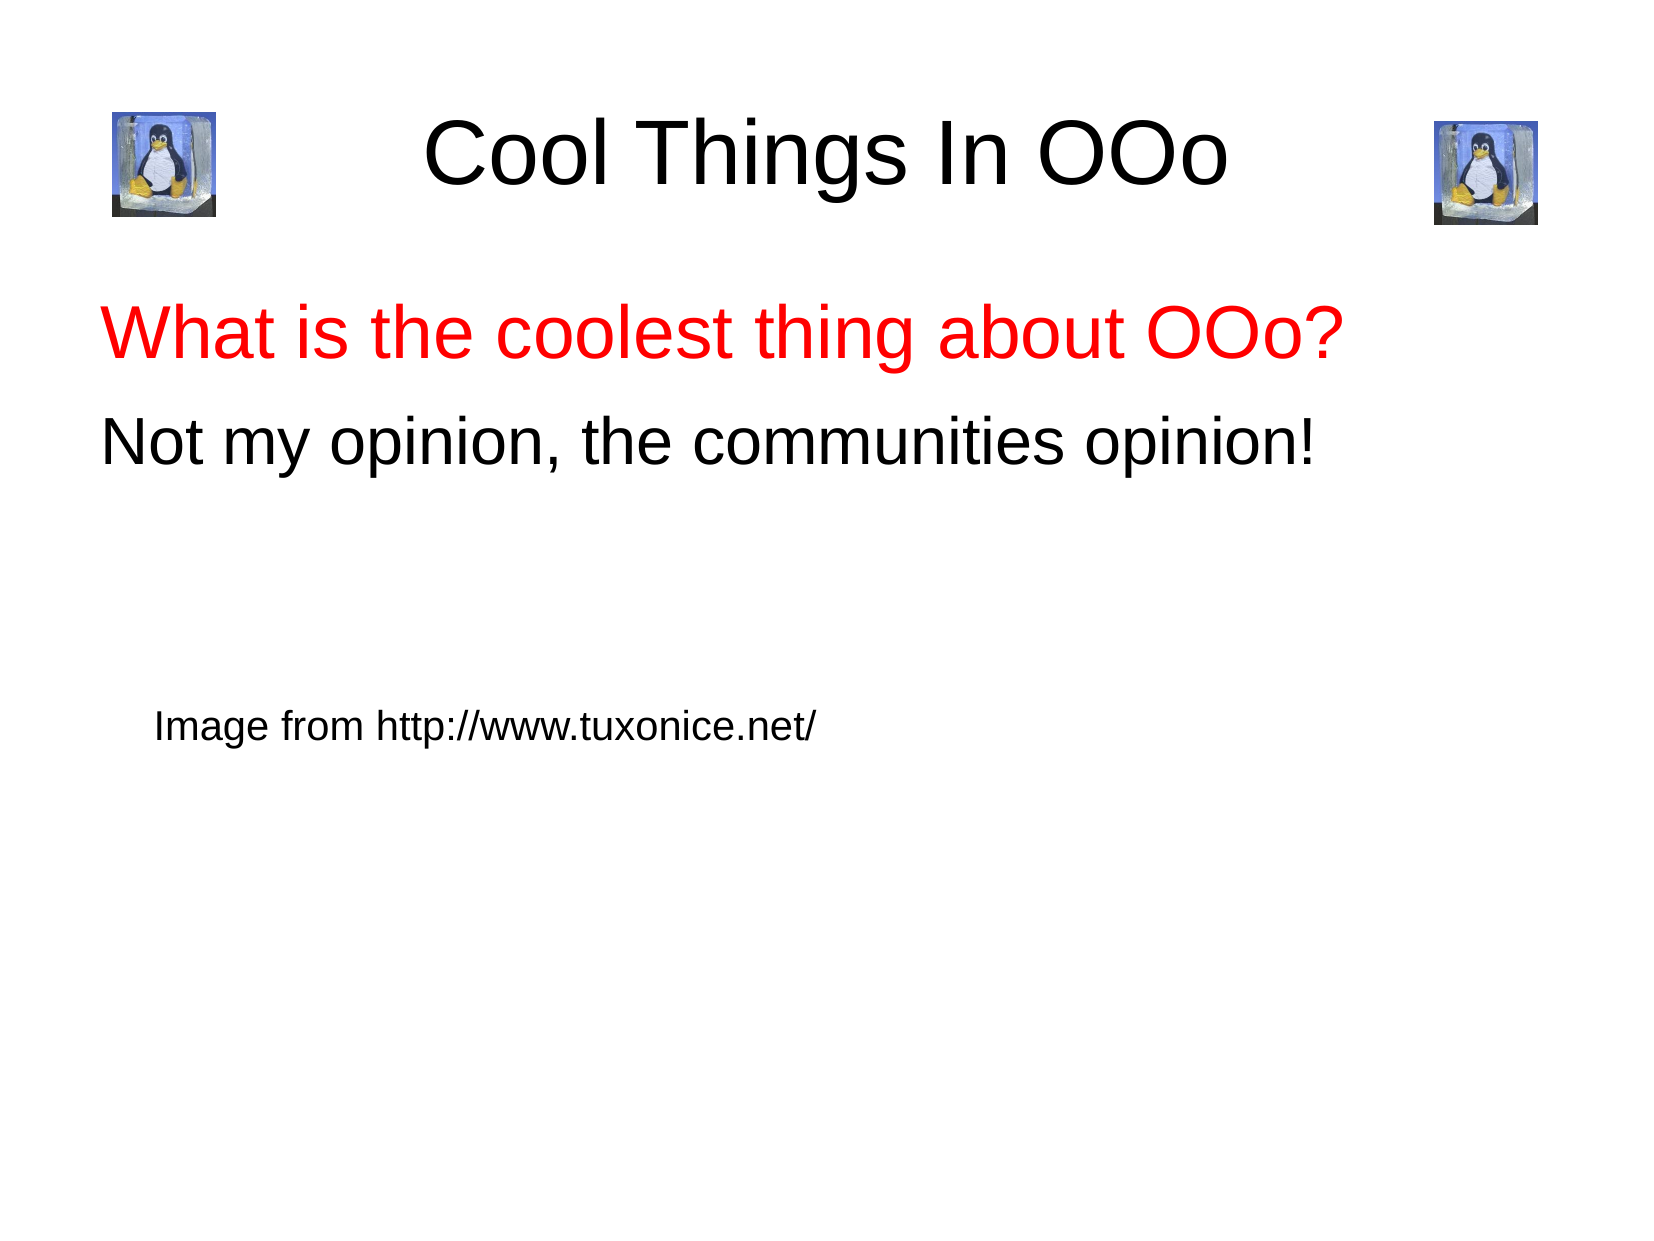

# Cool Things In OOo
What is the coolest thing about OOo?
Not my opinion, the communities opinion!
Image from http://www.tuxonice.net/